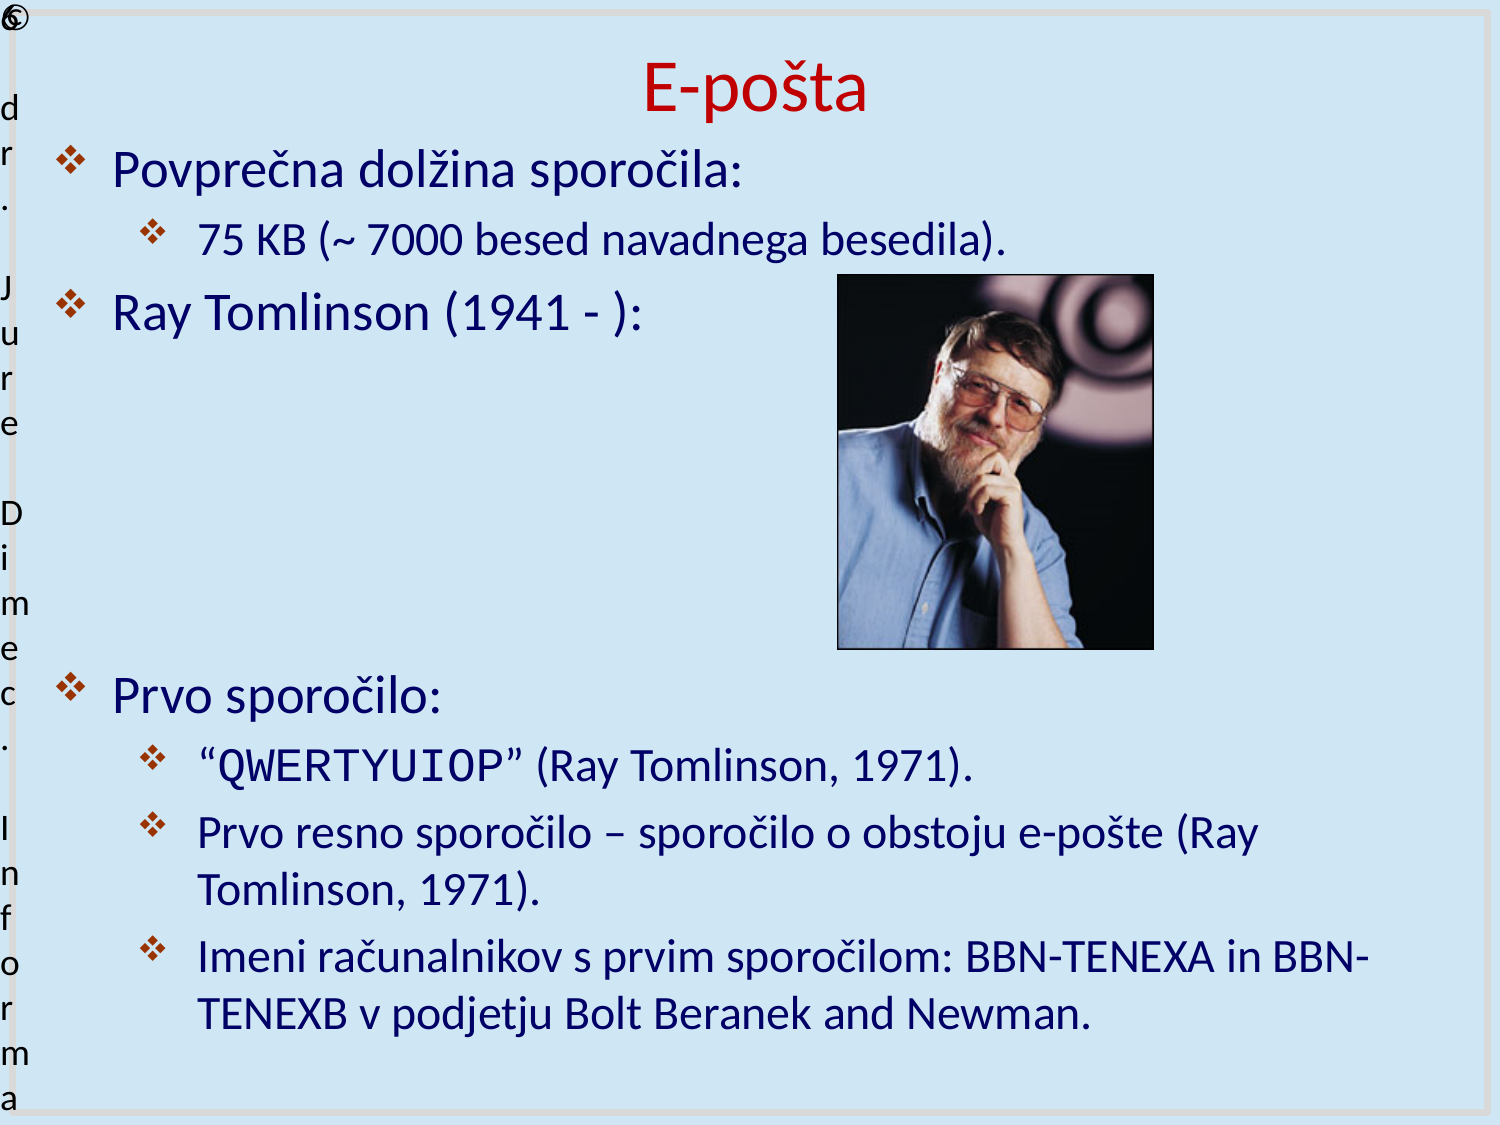

© dr. Jure Dimec. Informacijski viri na Internetu (2012 / 13). Predspletne storitve 1.
# E-pošta
Povprečna dolžina sporočila:
75 KB (~ 7000 besed navadnega besedila).
Ray Tomlinson (1941 - ):
Prvo sporočilo:
“QWERTYUIOP” (Ray Tomlinson, 1971).
Prvo resno sporočilo – sporočilo o obstoju e-pošte (Ray Tomlinson, 1971).
Imeni računalnikov s prvim sporočilom: BBN-TENEXA in BBN-TENEXB v podjetju Bolt Beranek and Newman.